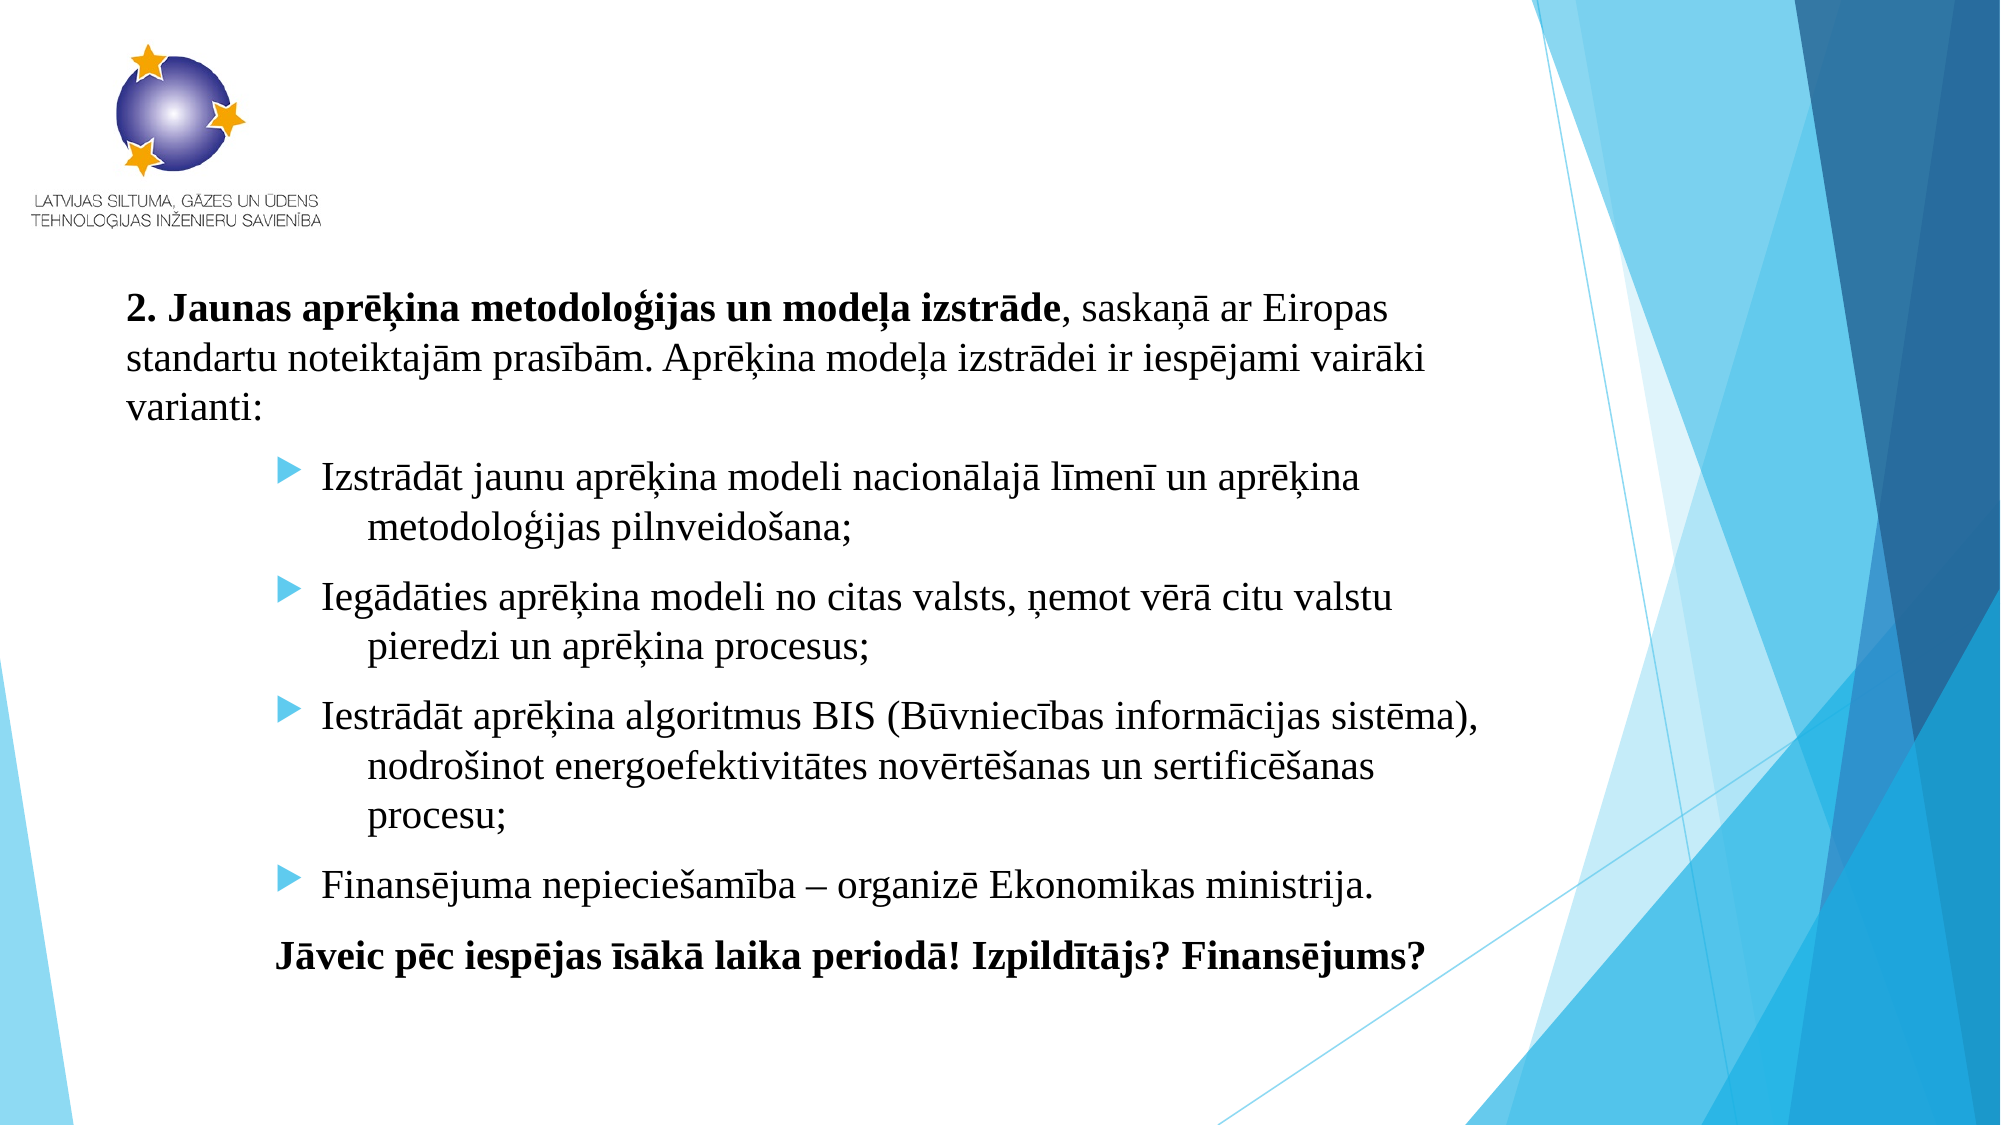

# 2. Jaunas aprēķina metodoloģijas un modeļa izstrāde, saskaņā ar Eiropas standartu noteiktajām prasībām. Aprēķina modeļa izstrādei ir iespējami vairāki varianti:
Izstrādāt jaunu aprēķina modeli nacionālajā līmenī un aprēķina metodoloģijas pilnveidošana;
Iegādāties aprēķina modeli no citas valsts, ņemot vērā citu valstu pieredzi un aprēķina procesus;
Iestrādāt aprēķina algoritmus BIS (Būvniecības informācijas sistēma), nodrošinot energoefektivitātes novērtēšanas un sertificēšanas procesu;
Finansējuma nepieciešamība – organizē Ekonomikas ministrija.
Jāveic pēc iespējas īsākā laika periodā! Izpildītājs? Finansējums?